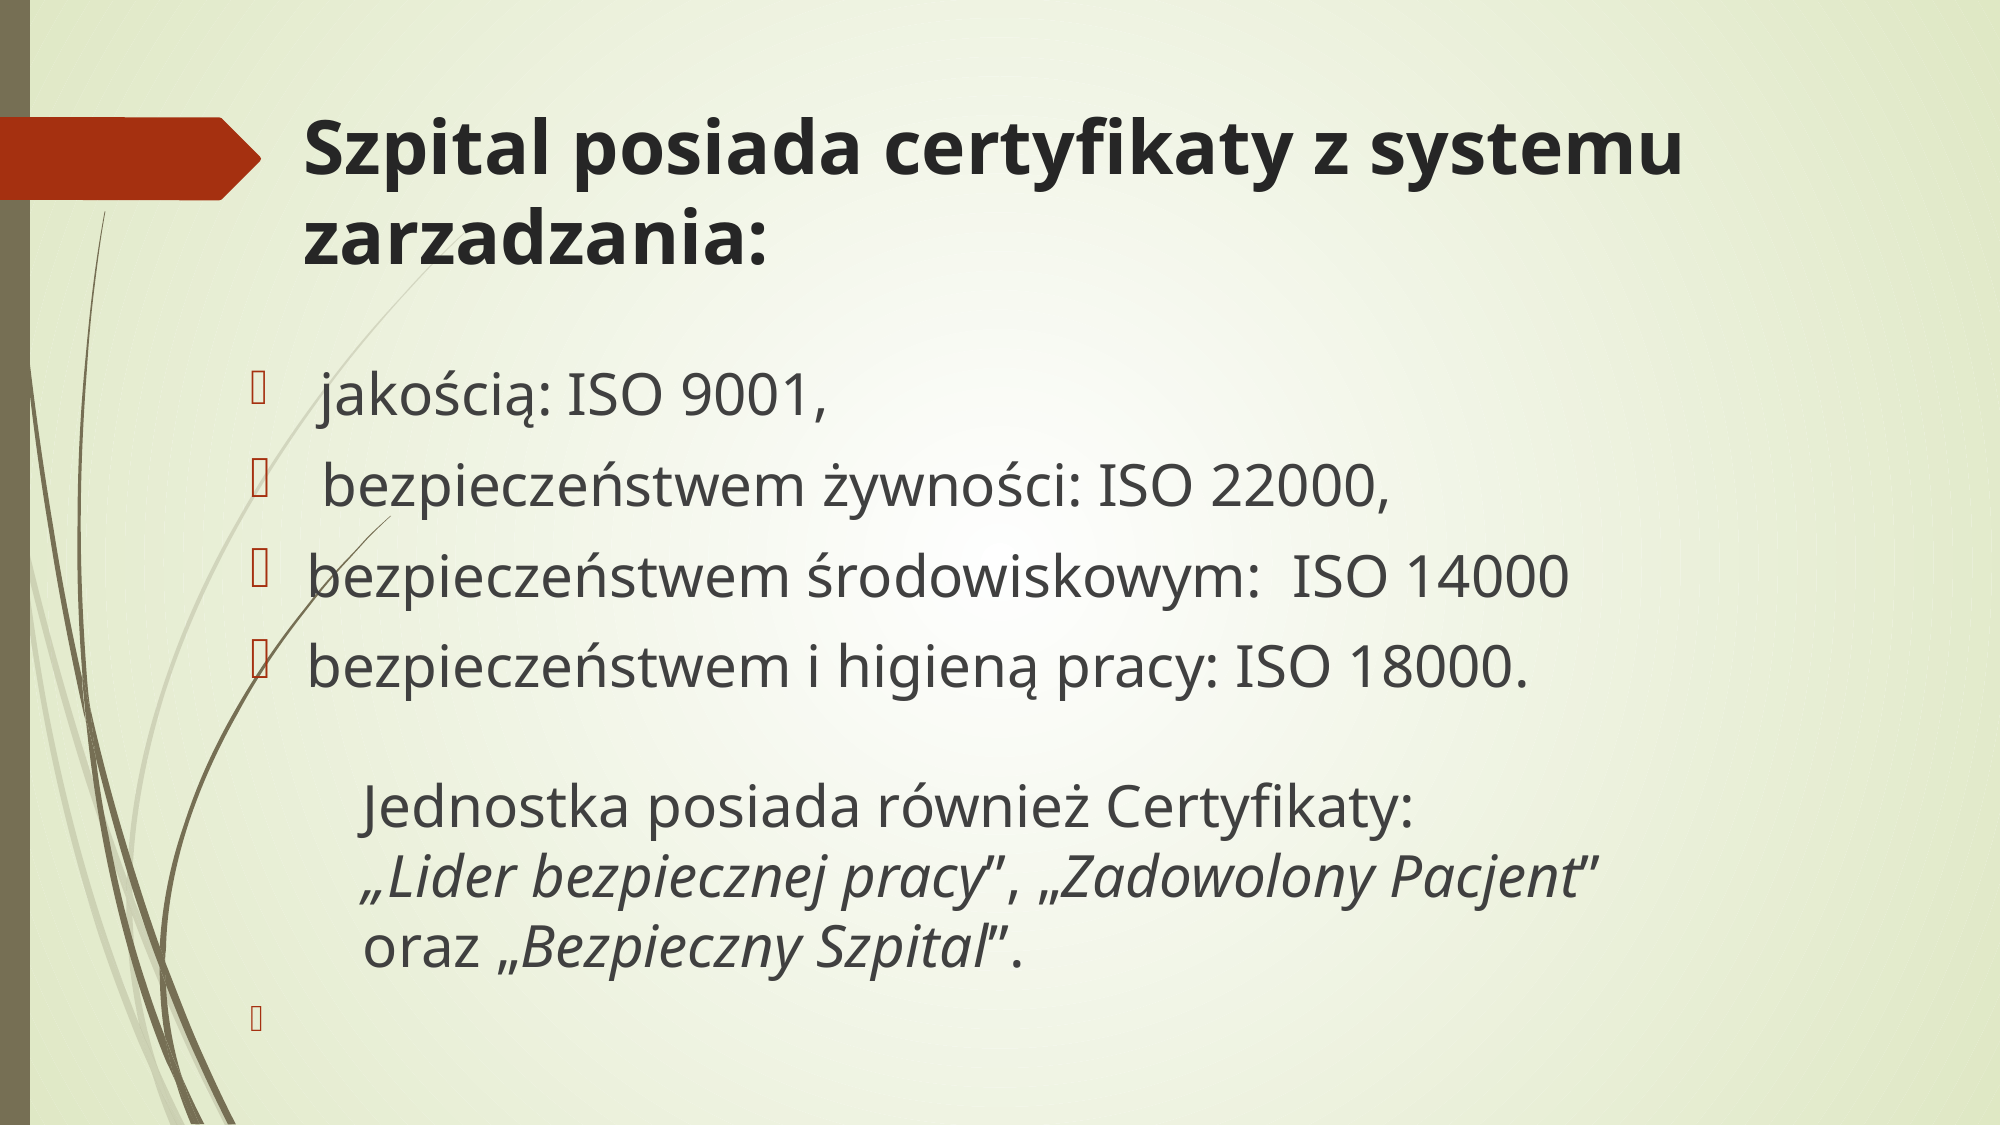

# Szpital posiada certyfikaty z systemu zarzadzania:
 jakością: ISO 9001,
 bezpieczeństwem żywności: ISO 22000,
bezpieczeństwem środowiskowym: ISO 14000
bezpieczeństwem i higieną pracy: ISO 18000.
Jednostka posiada również Certyfikaty:
„Lider bezpiecznej pracy”, „Zadowolony Pacjent”
oraz „Bezpieczny Szpital”.